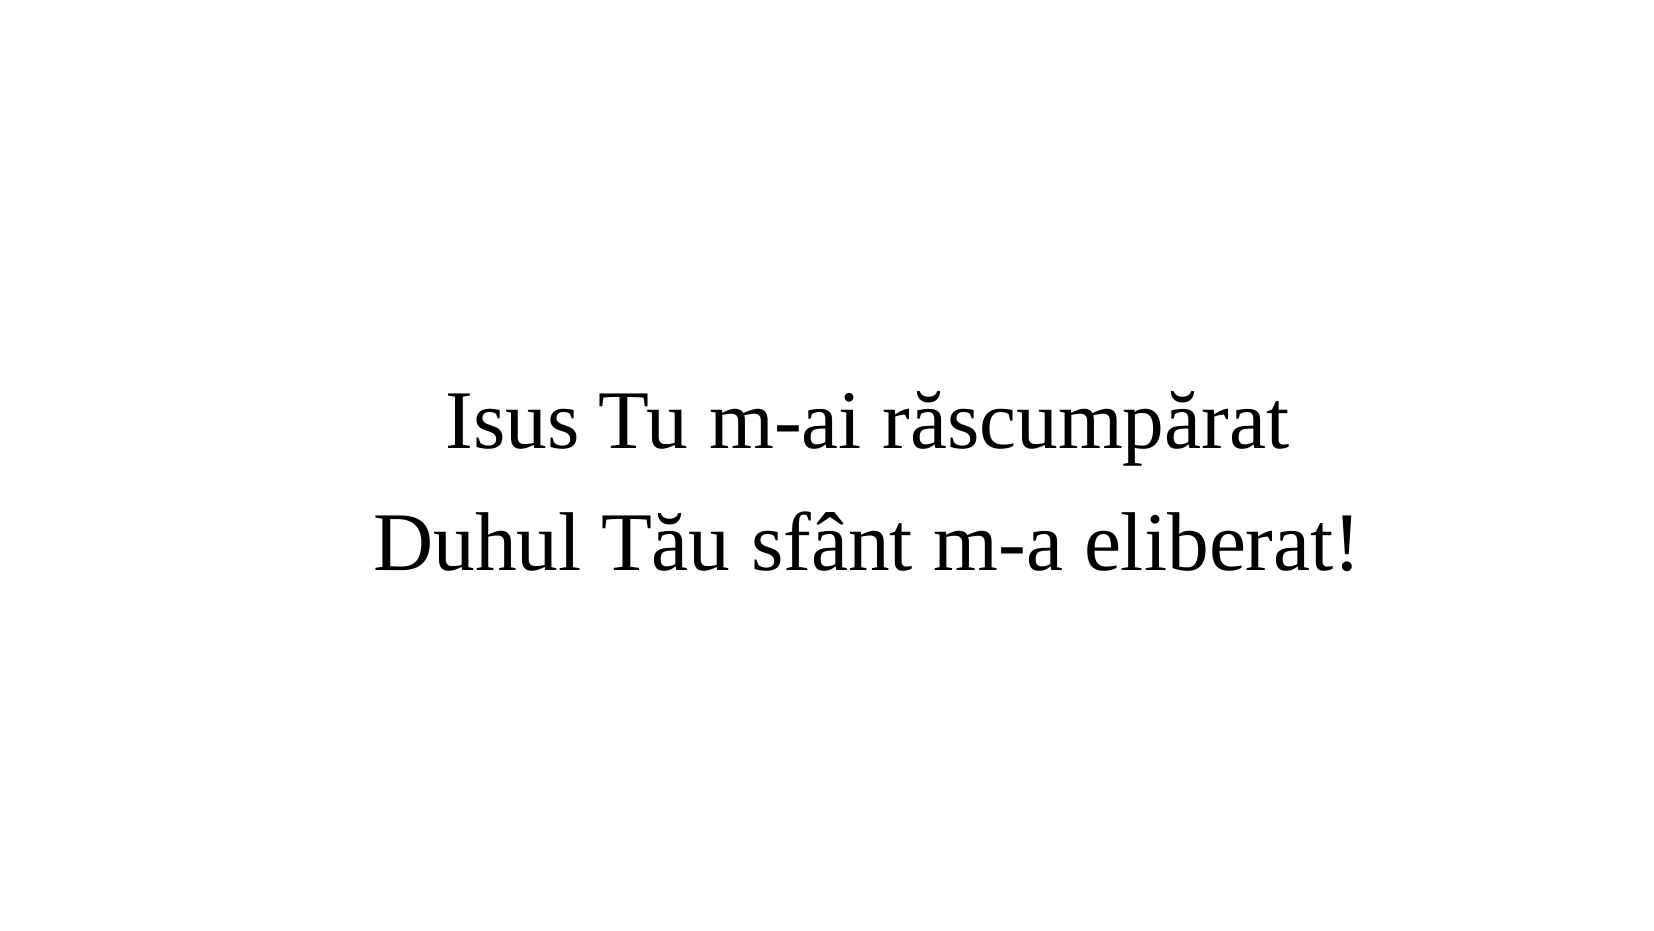

# Isus Tu m-ai răscumpărat
Duhul Tău sfânt m-a eliberat!